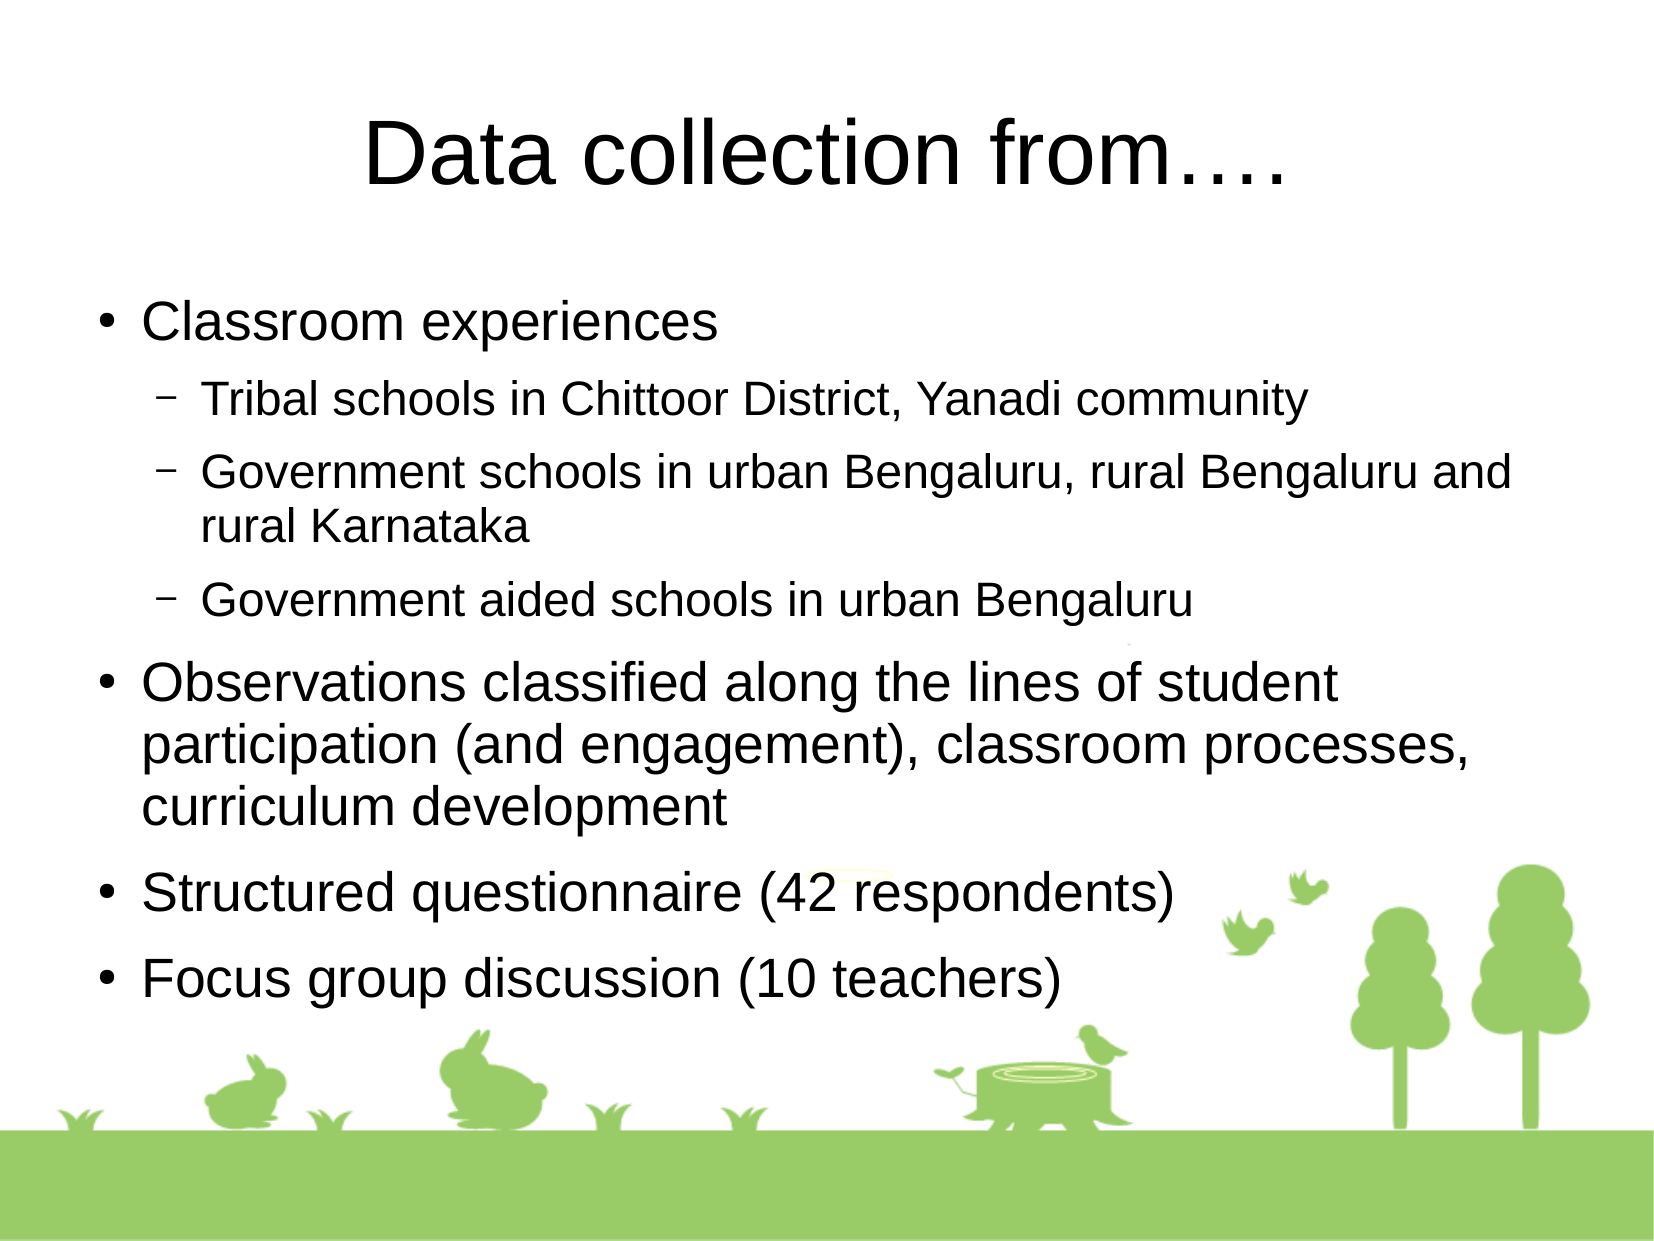

# Data collection from….
Classroom experiences
Tribal schools in Chittoor District, Yanadi community
Government schools in urban Bengaluru, rural Bengaluru and rural Karnataka
Government aided schools in urban Bengaluru
Observations classified along the lines of student participation (and engagement), classroom processes, curriculum development
Structured questionnaire (42 respondents)
Focus group discussion (10 teachers)